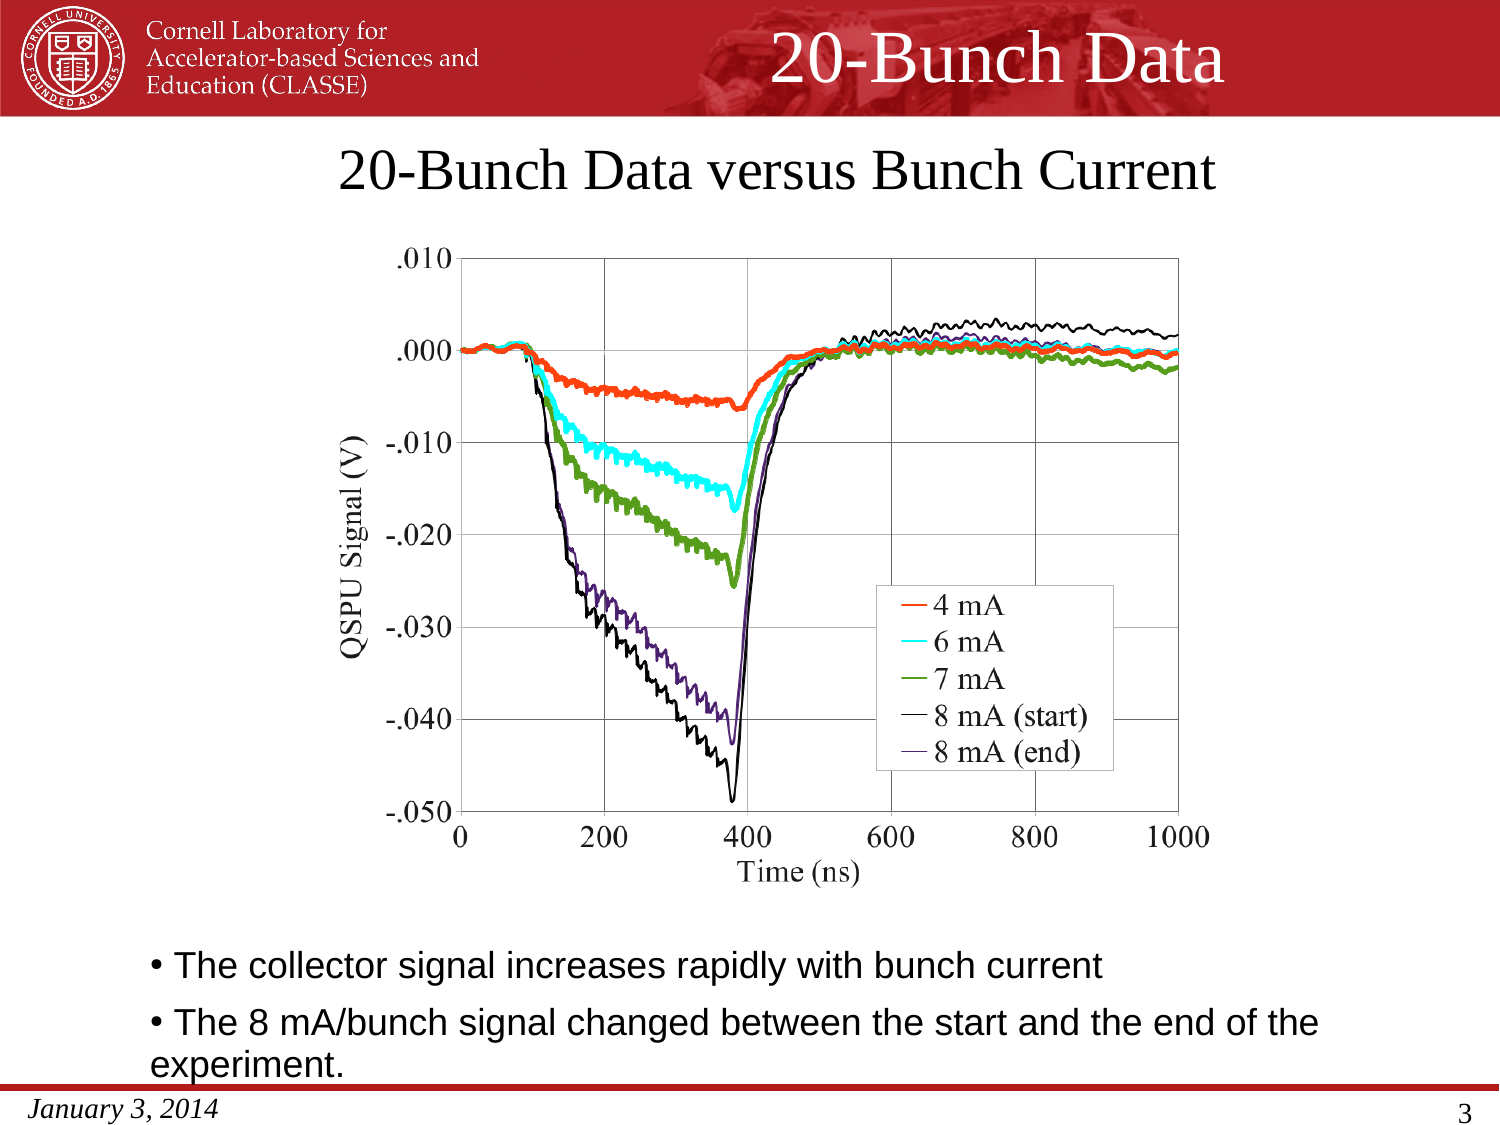

20-Bunch Data
#
20-Bunch Data versus Bunch Current
 The collector signal increases rapidly with bunch current
 The 8 mA/bunch signal changed between the start and the end of the experiment.
January 3, 2014